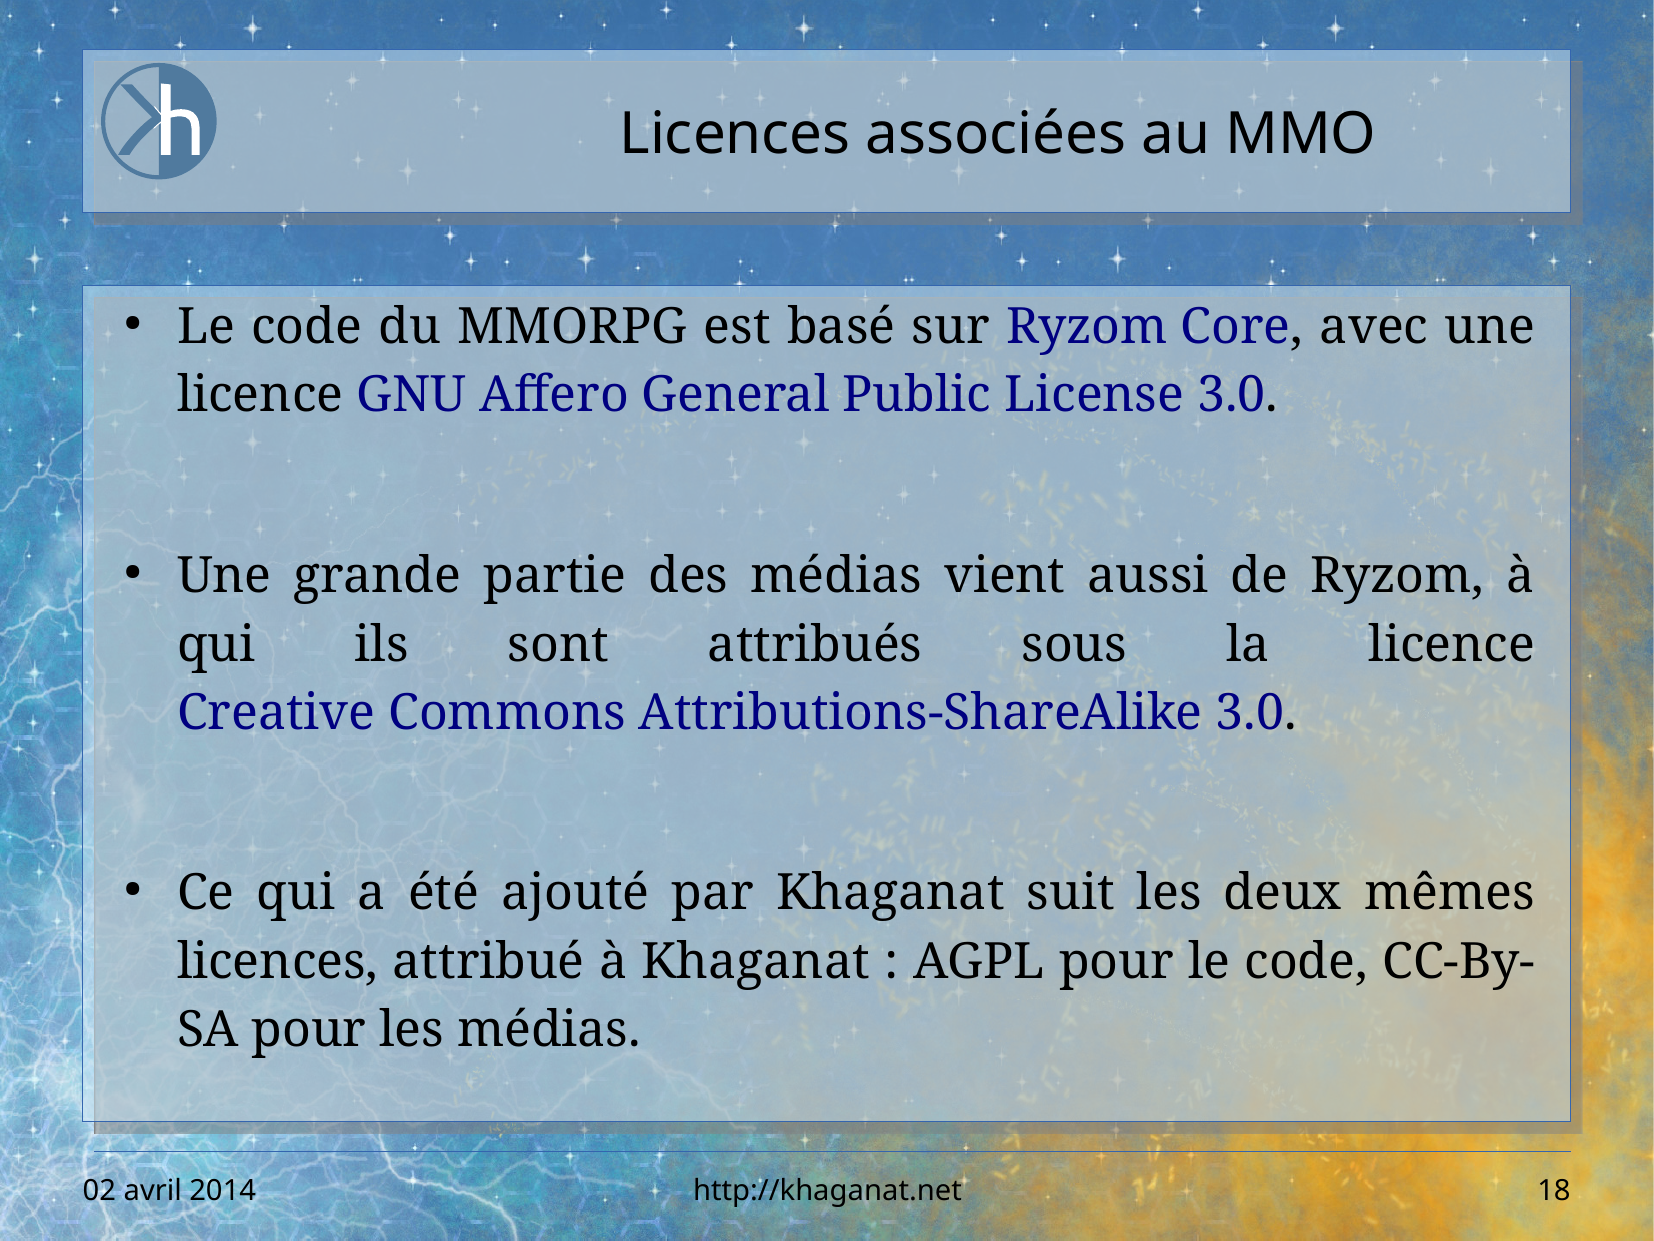

# Licences associées au MMO
Le code du MMORPG est basé sur Ryzom Core, avec une licence GNU Affero General Public License 3.0.
Une grande partie des médias vient aussi de Ryzom, à qui ils sont attribués sous la licence Creative Commons Attributions-ShareAlike 3.0.
Ce qui a été ajouté par Khaganat suit les deux mêmes licences, attribué à Khaganat : AGPL pour le code, CC-By-SA pour les médias.
02 avril 2014
http://khaganat.net
18